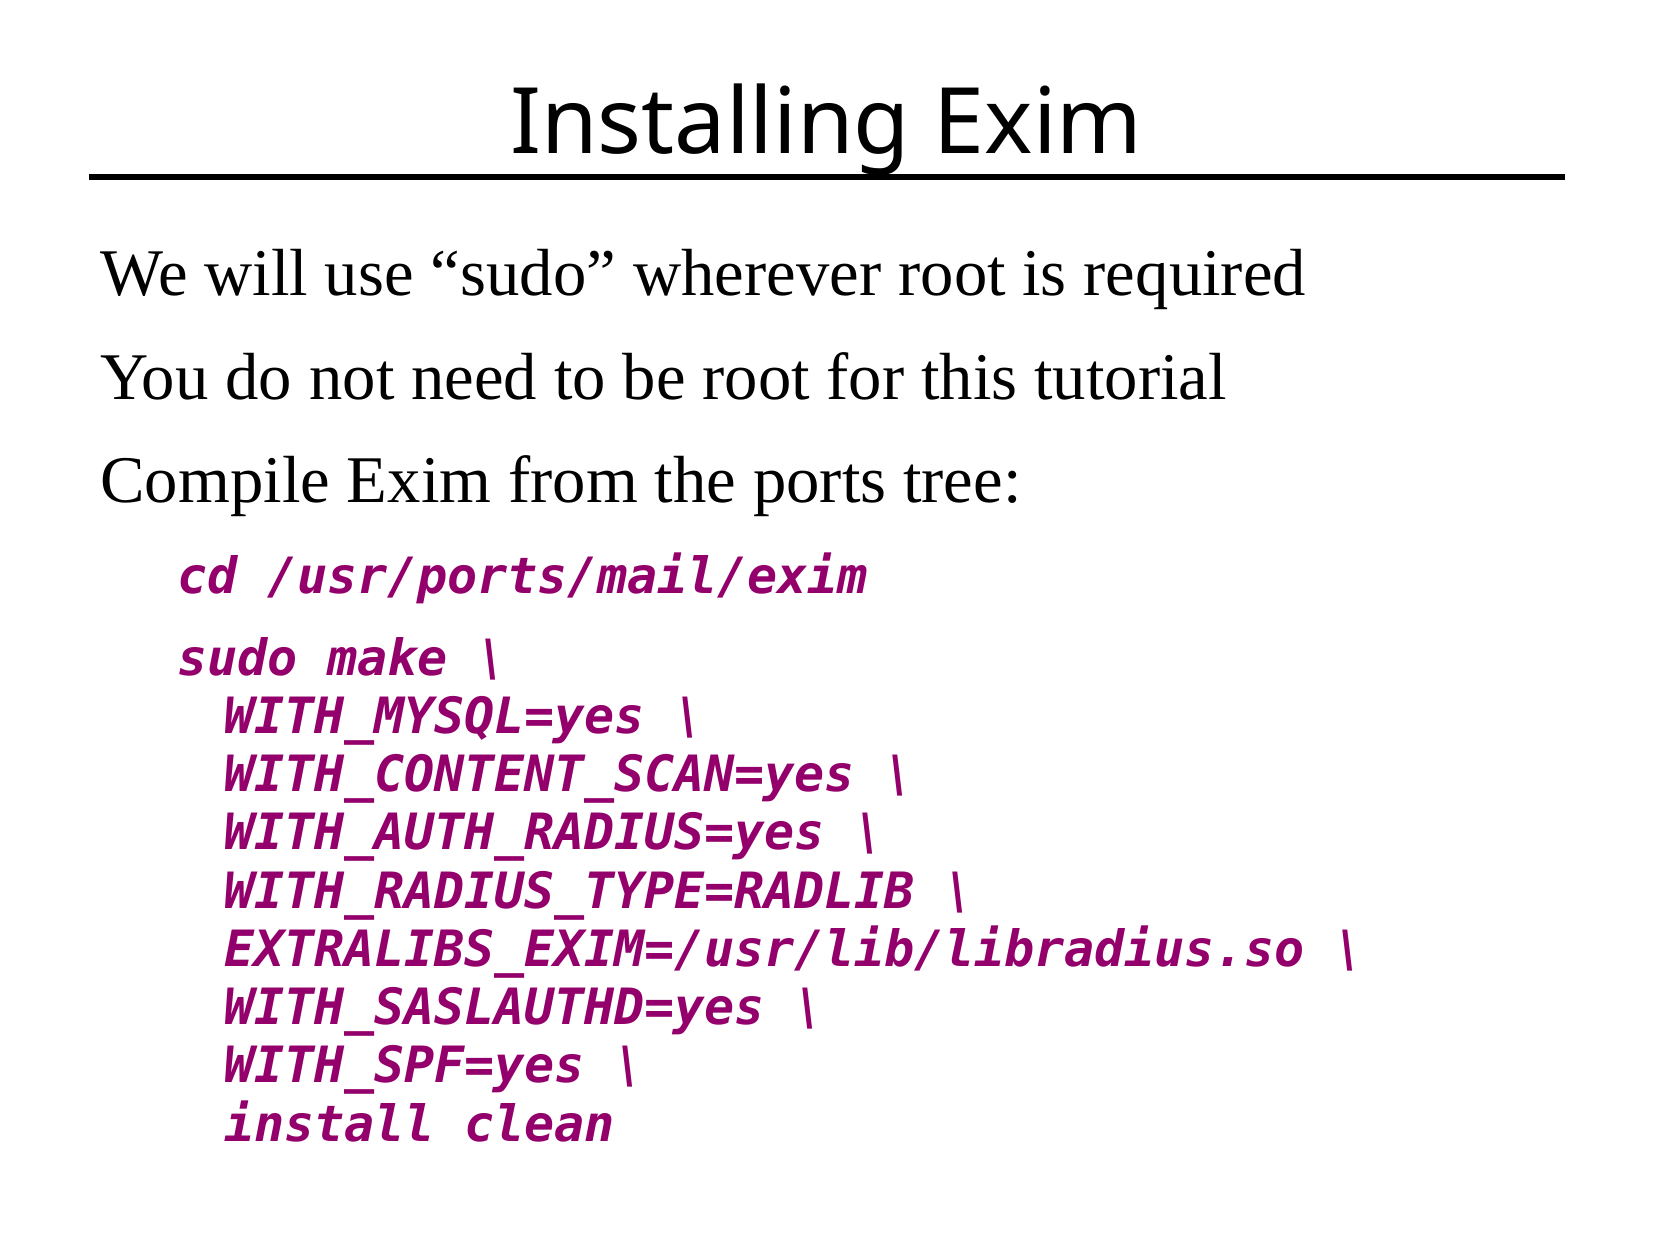

# Installing Exim
We will use “sudo” wherever root is required
You do not need to be root for this tutorial
Compile Exim from the ports tree:
cd /usr/ports/mail/exim
sudo make \
WITH_MYSQL=yes \
WITH_CONTENT_SCAN=yes \
WITH_AUTH_RADIUS=yes \
WITH_RADIUS_TYPE=RADLIB \
EXTRALIBS_EXIM=/usr/lib/libradius.so \
WITH_SASLAUTHD=yes \
WITH_SPF=yes \
install clean